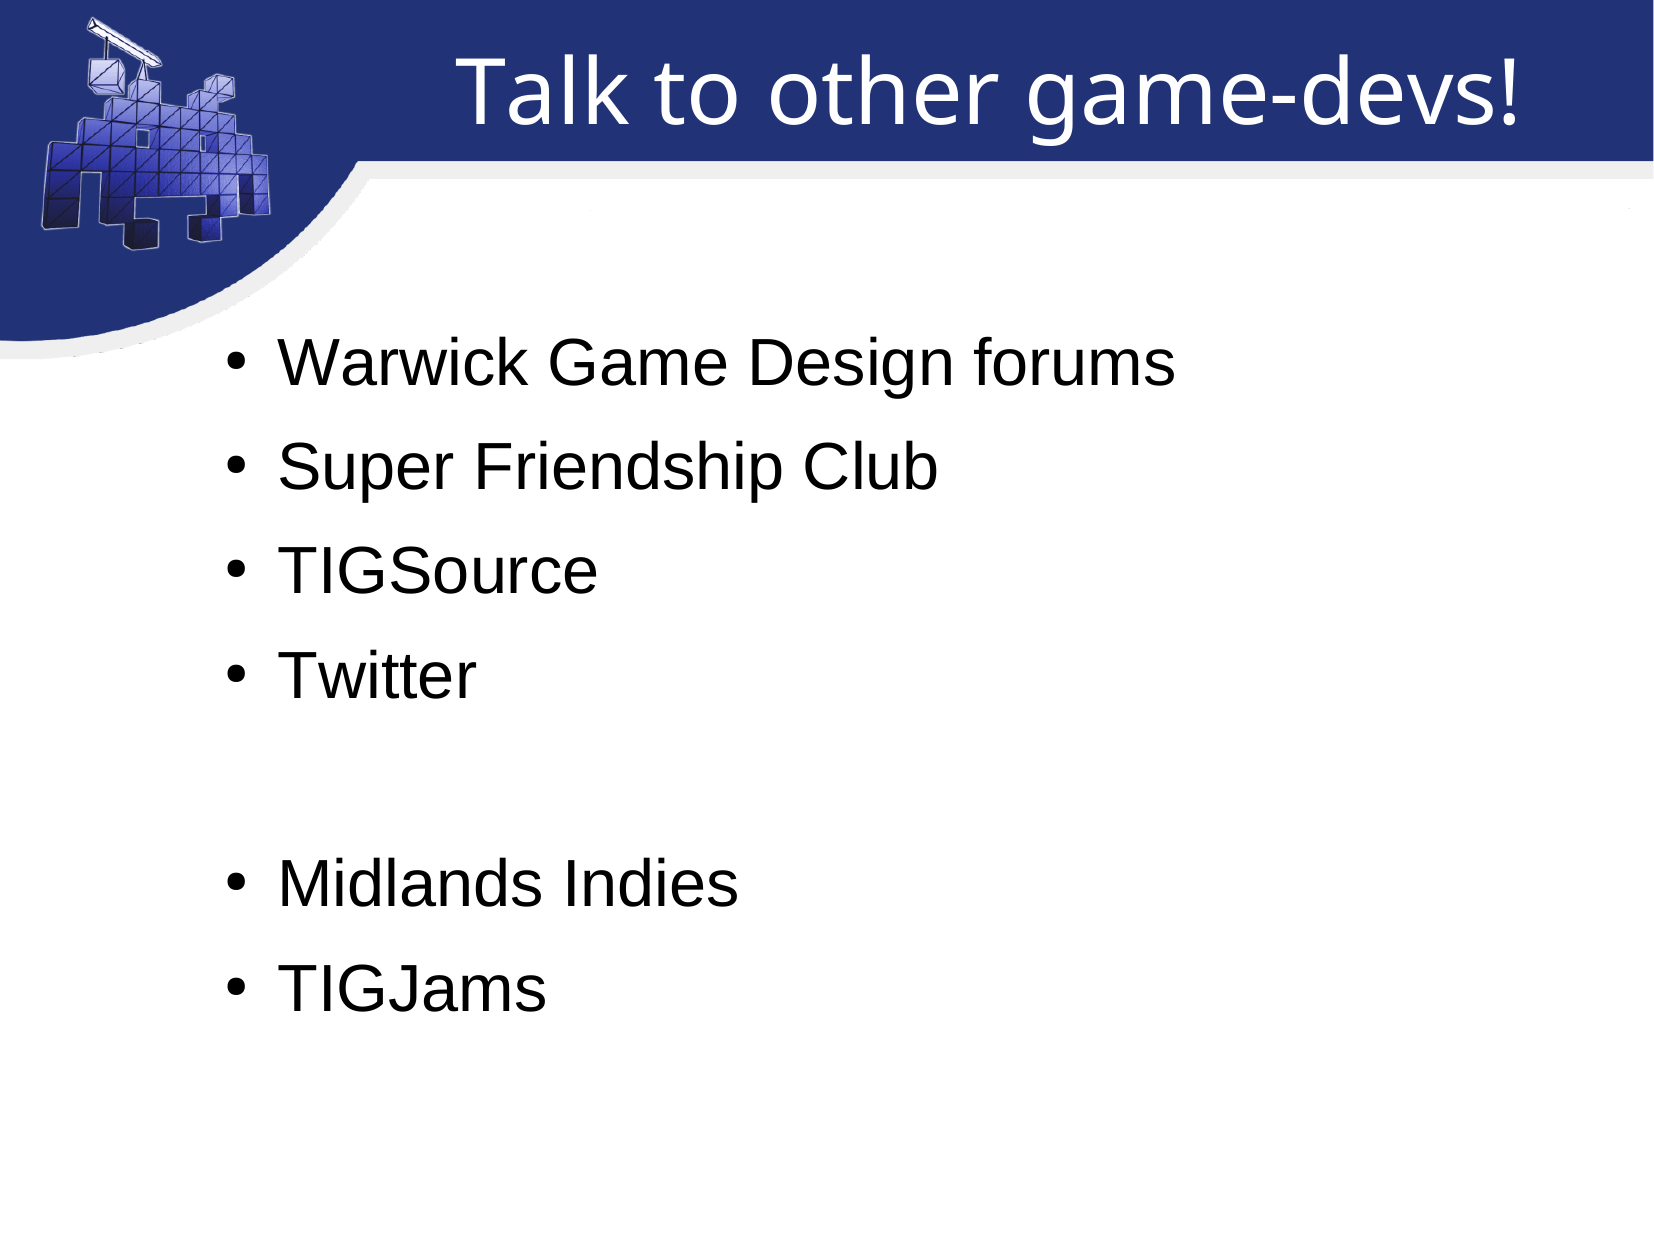

# Talk to other game-devs!
Warwick Game Design forums
Super Friendship Club
TIGSource
Twitter
Midlands Indies
TIGJams